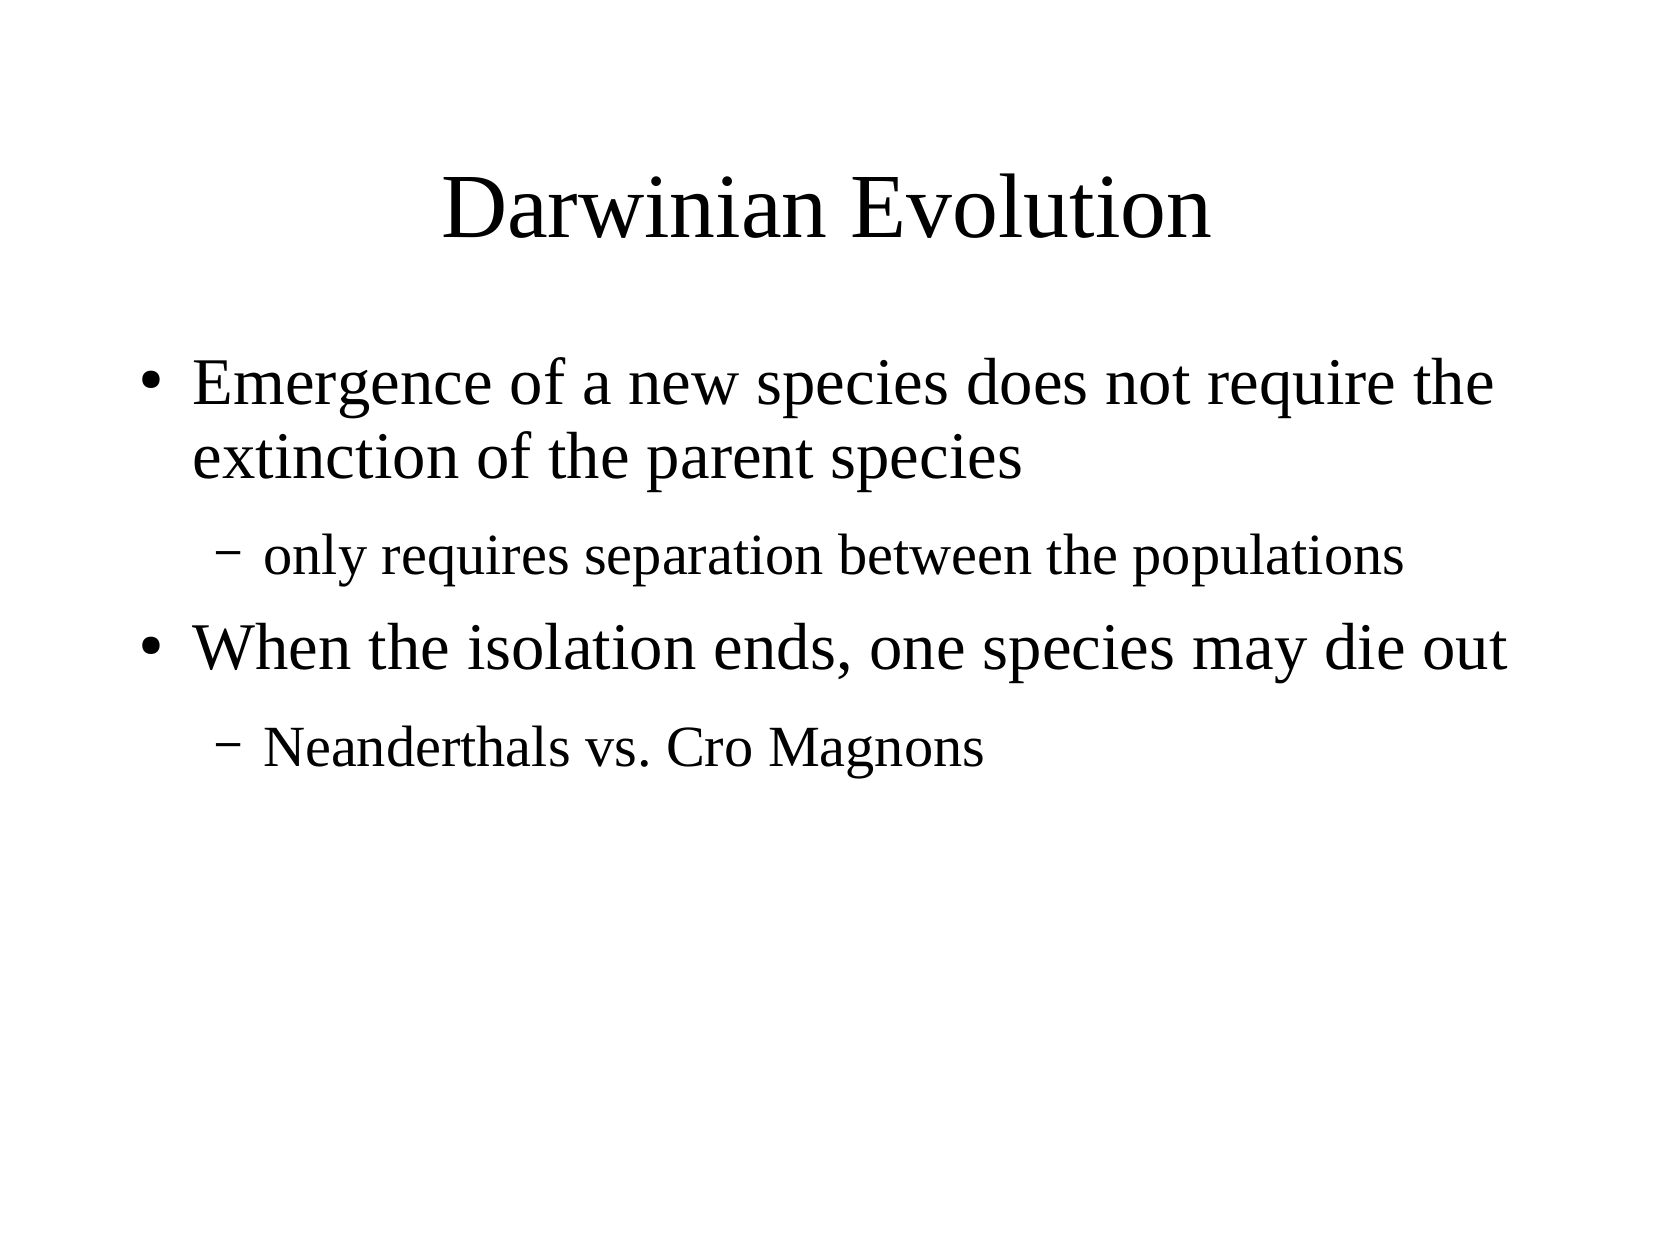

# Darwinian Evolution
Emergence of a new species does not require the extinction of the parent species
only requires separation between the populations
When the isolation ends, one species may die out
Neanderthals vs. Cro Magnons